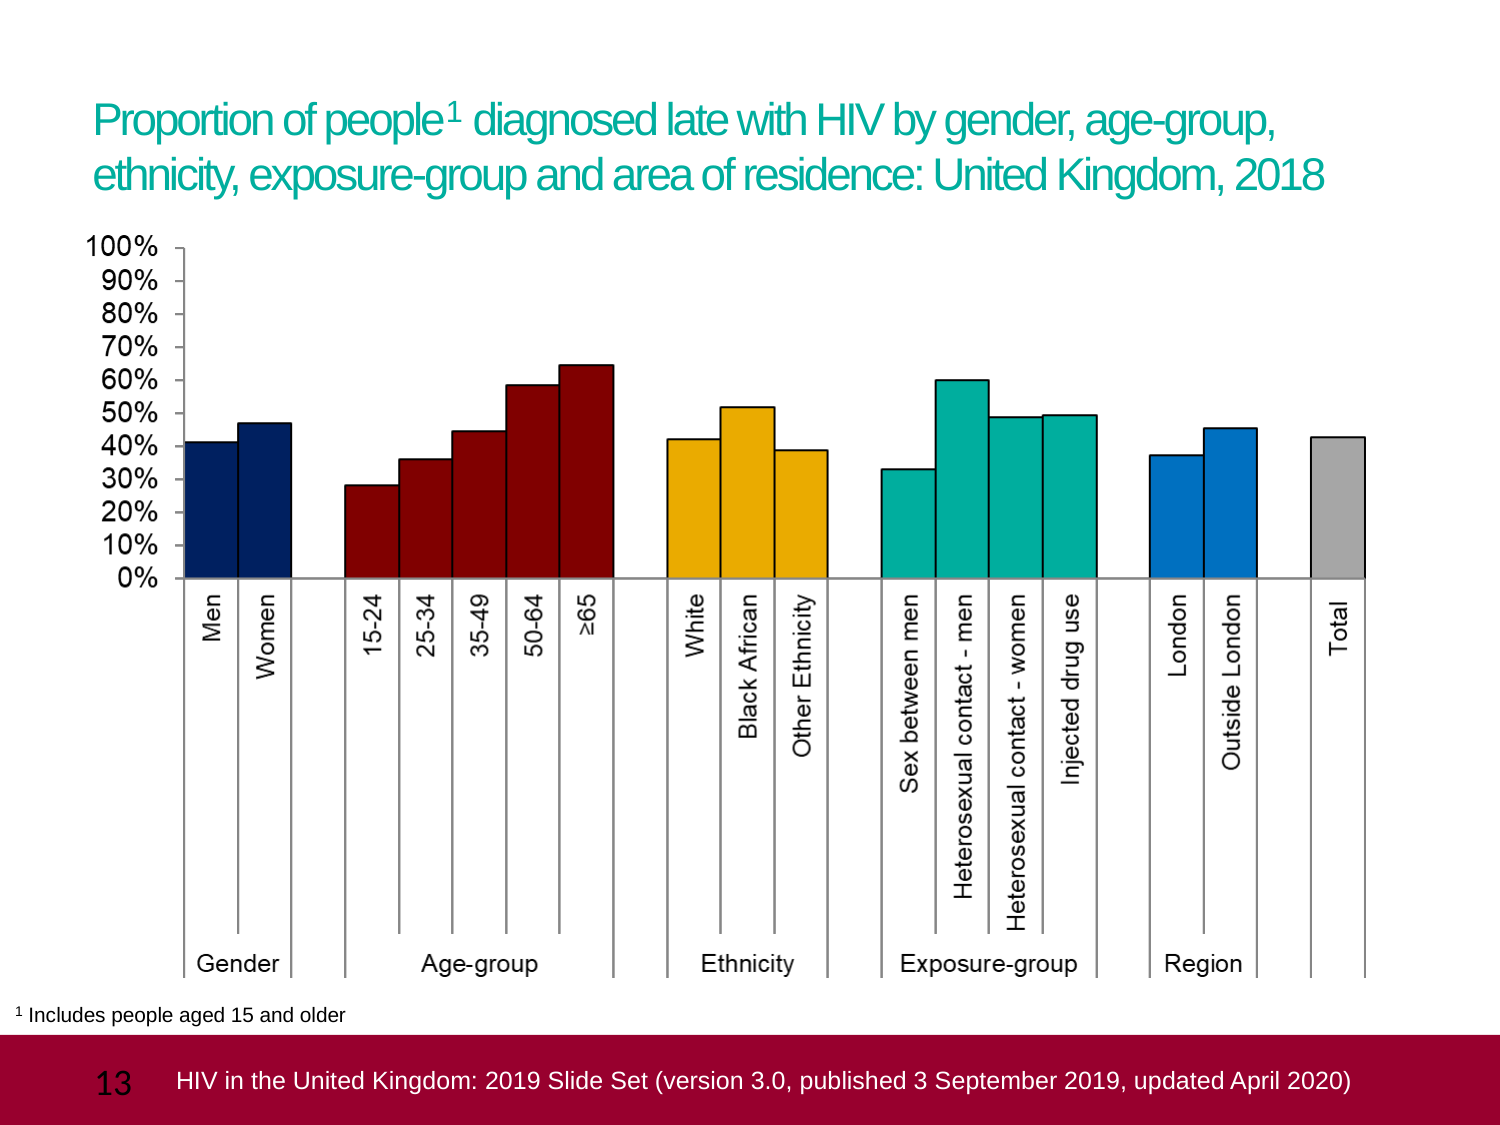

# Proportion of people1 diagnosed late with HIV by gender, age-group, ethnicity, exposure-group and area of residence: United Kingdom, 2018
1 Includes people aged 15 and older
 1
HIV in the United Kingdom: 2019 Slide Set (version 3.0, published 3 September 2019, updated April 2020)